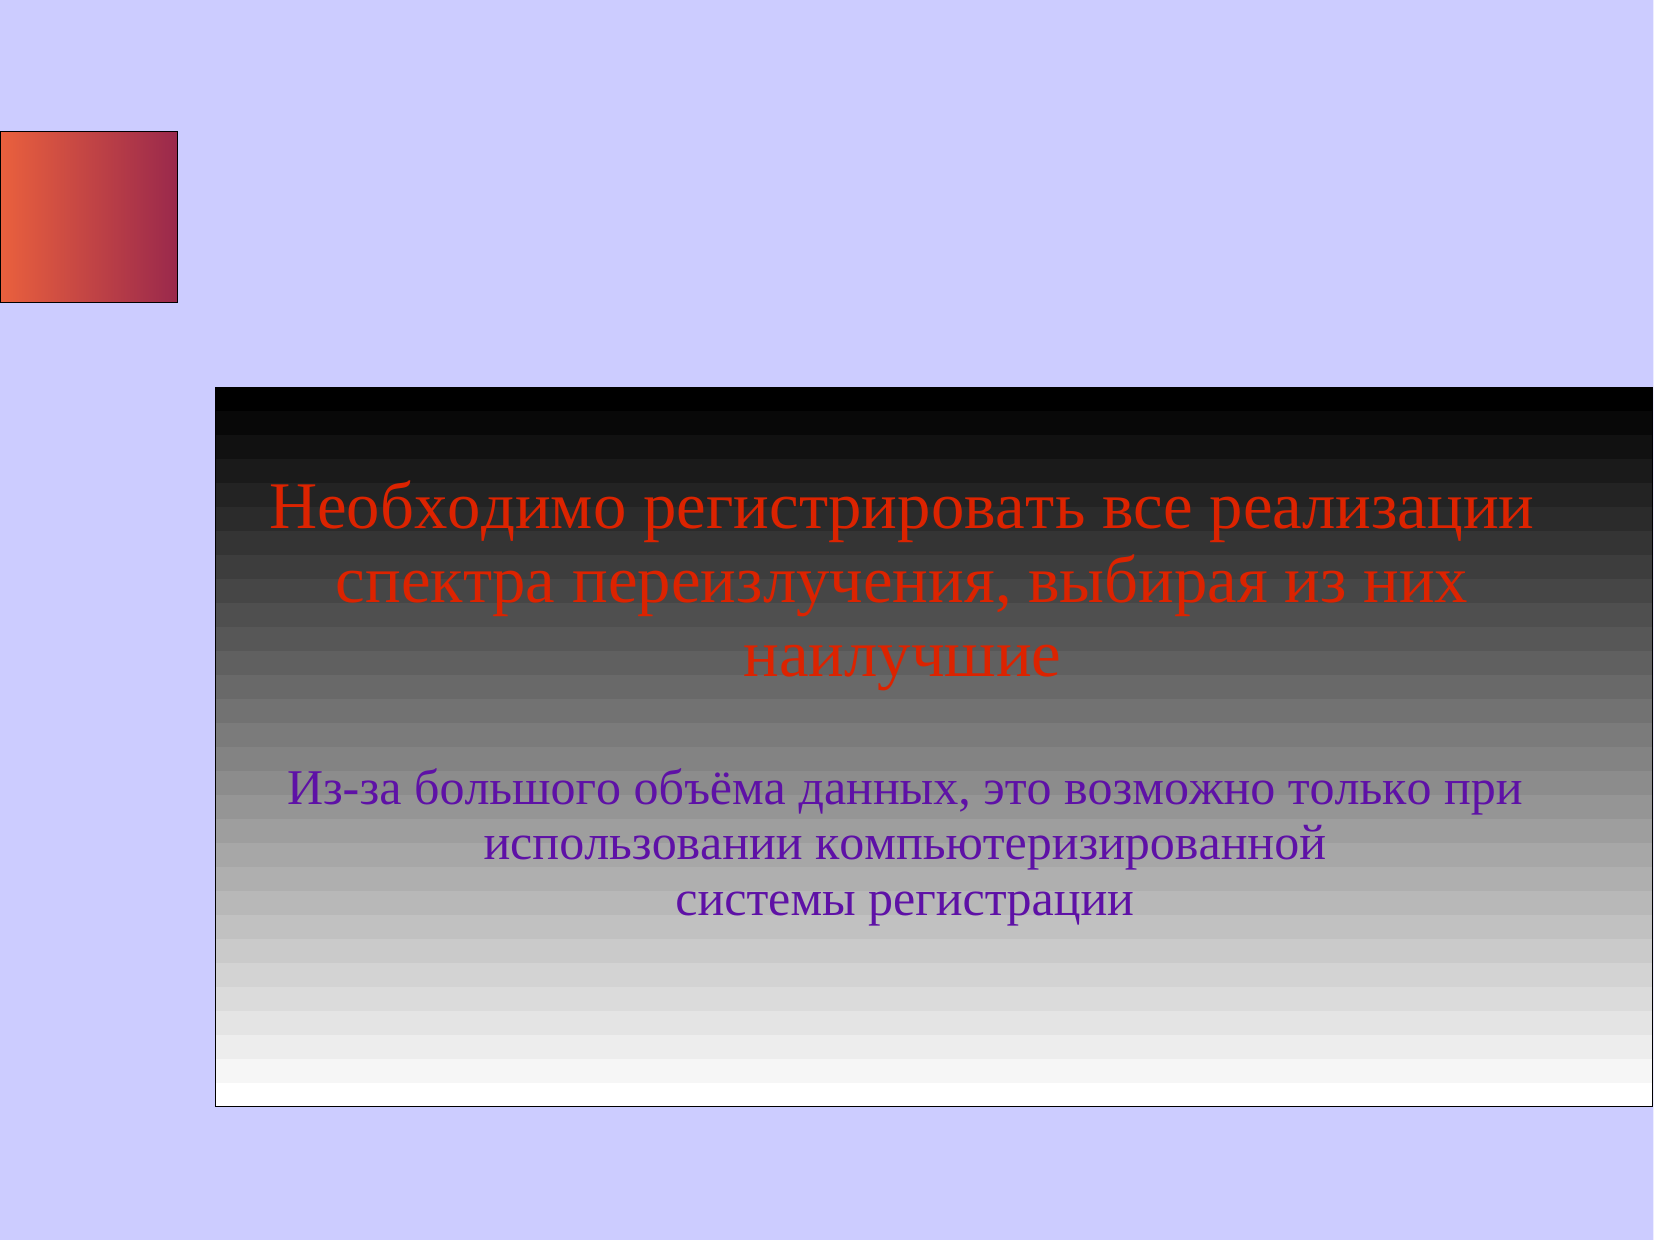

Необходимо регистрировать все реализации спектра переизлучения, выбирая из них наилучшие
Из-за большого объёма данных, это возможно только при
использовании компьютеризированной
системы регистрации